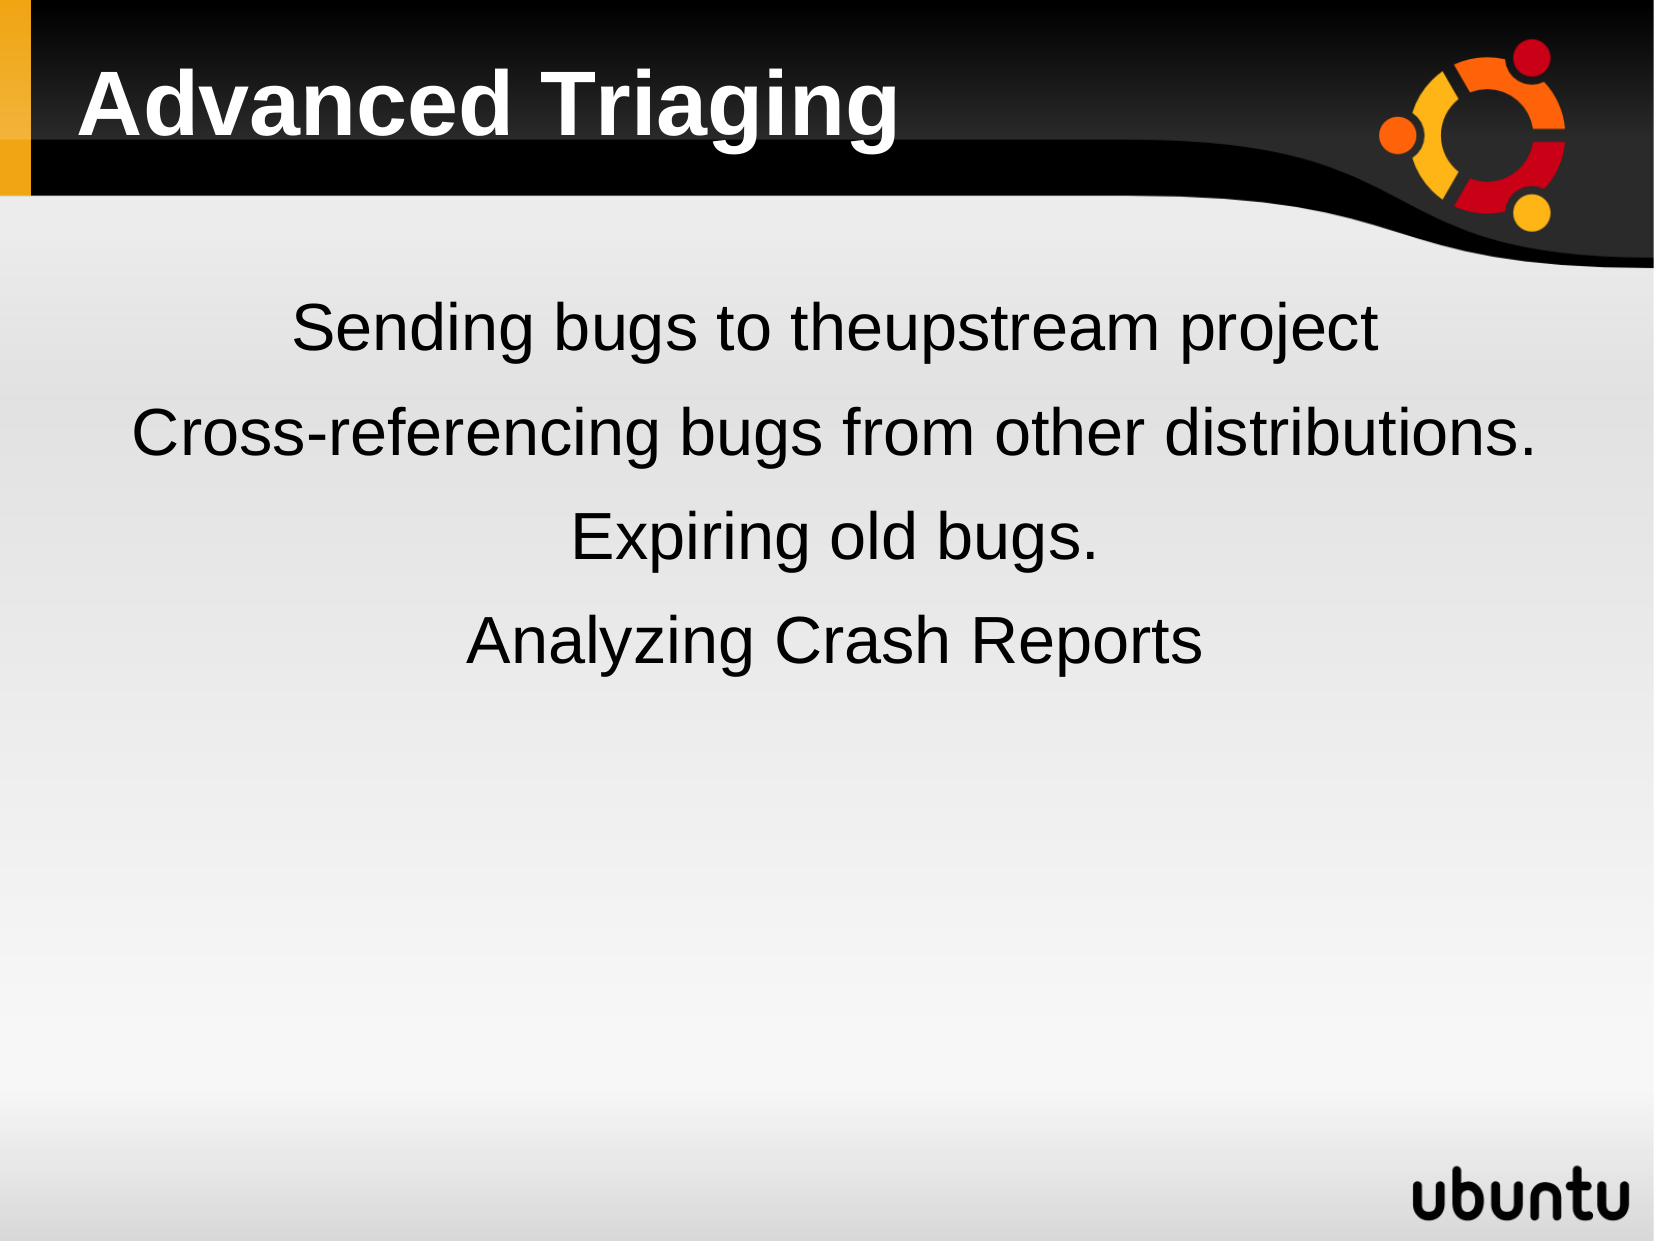

# Advanced Triaging
Sending bugs to theupstream project
Cross-referencing bugs from other distributions.
Expiring old bugs.
Analyzing Crash Reports